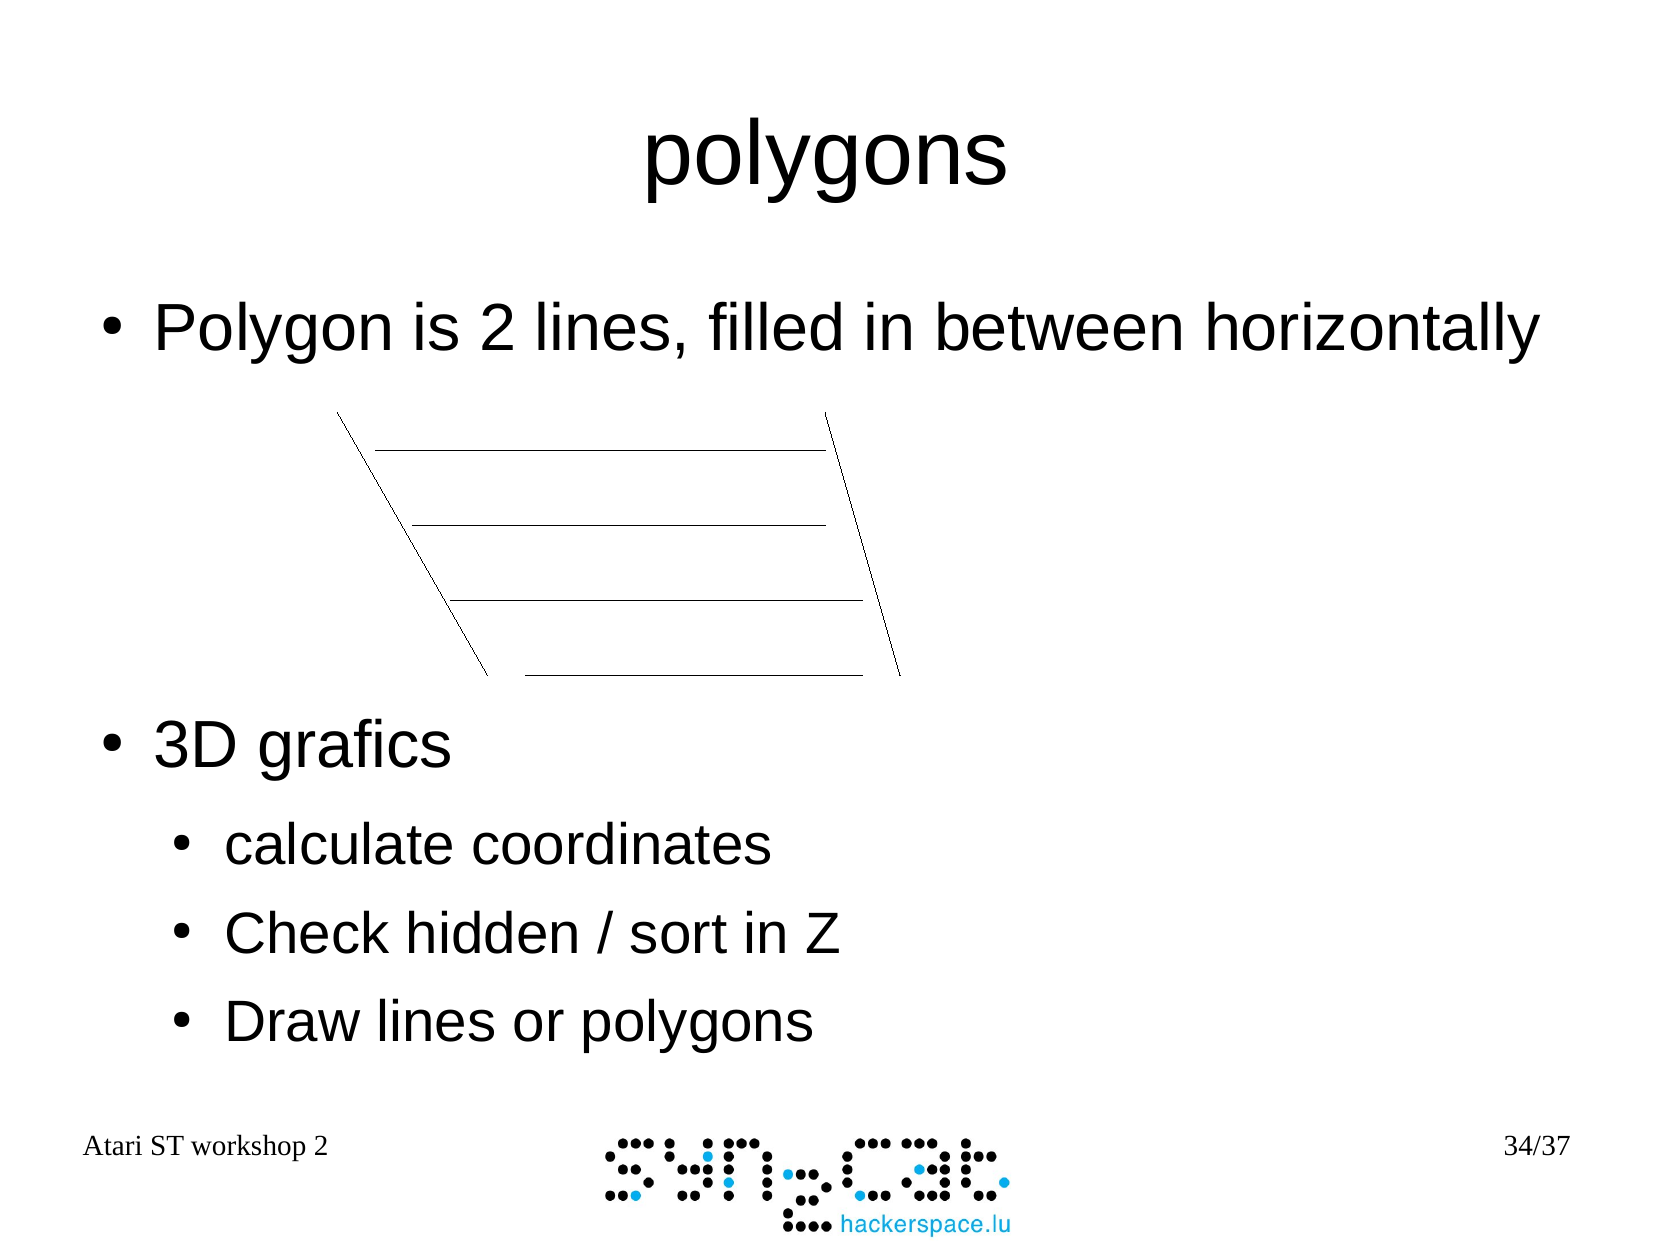

# polygons
Polygon is 2 lines, filled in between horizontally
3D grafics
calculate coordinates
Check hidden / sort in Z
Draw lines or polygons
34